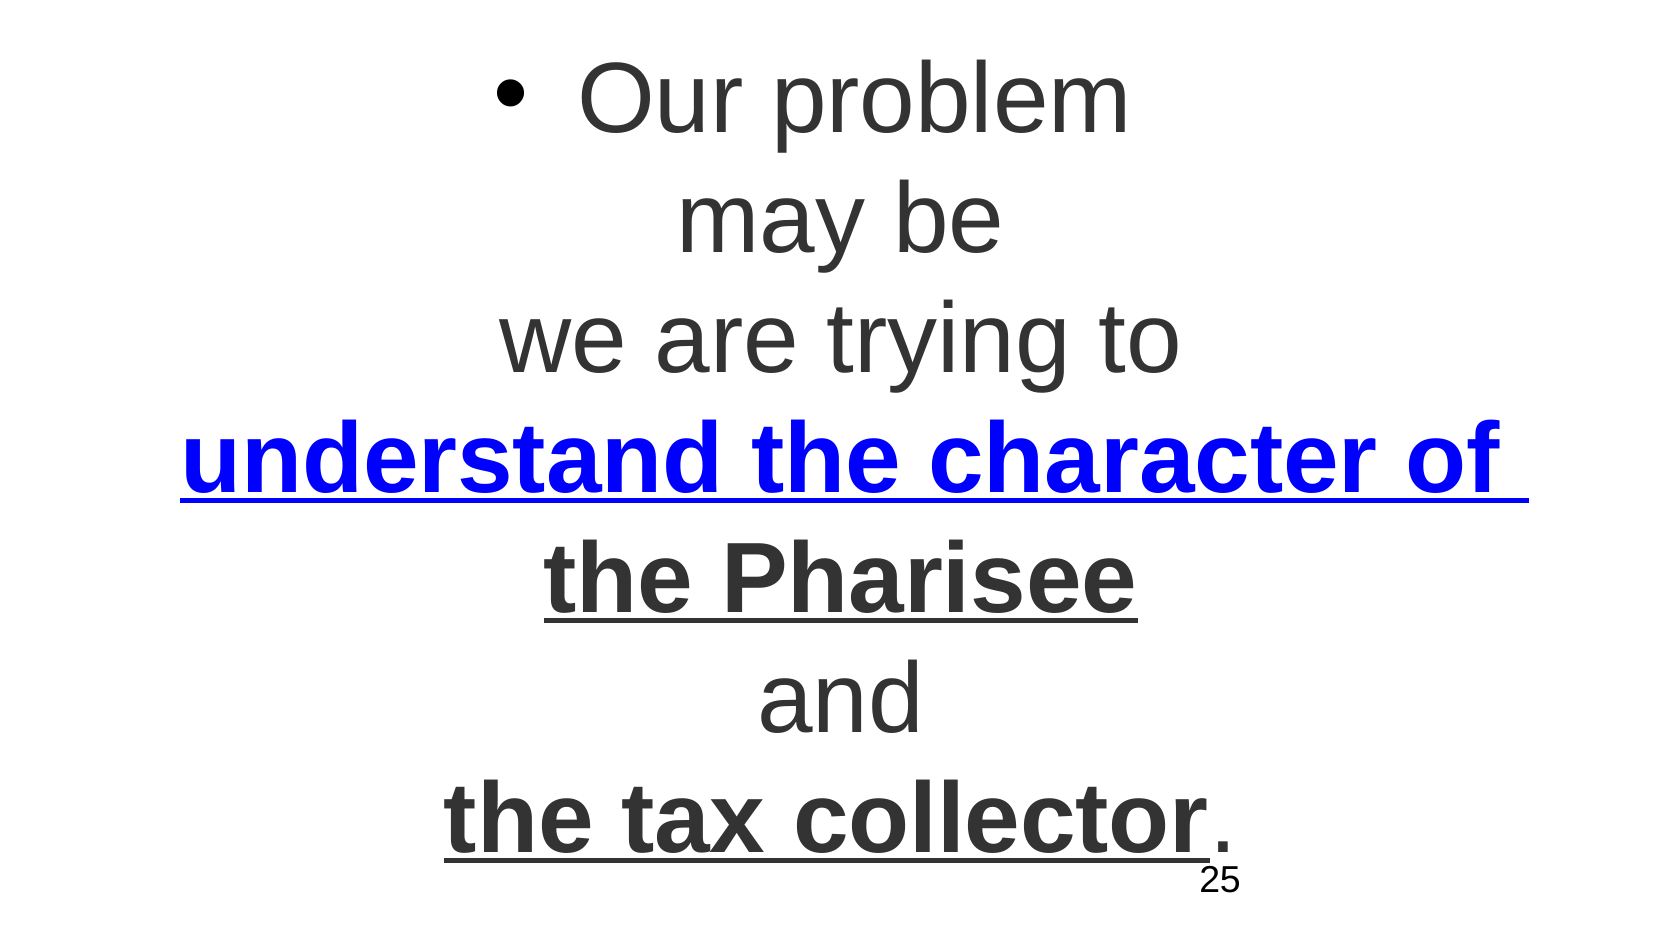

# Our problem may be we are trying to understand the character of the Pharisee and the tax collector.
25